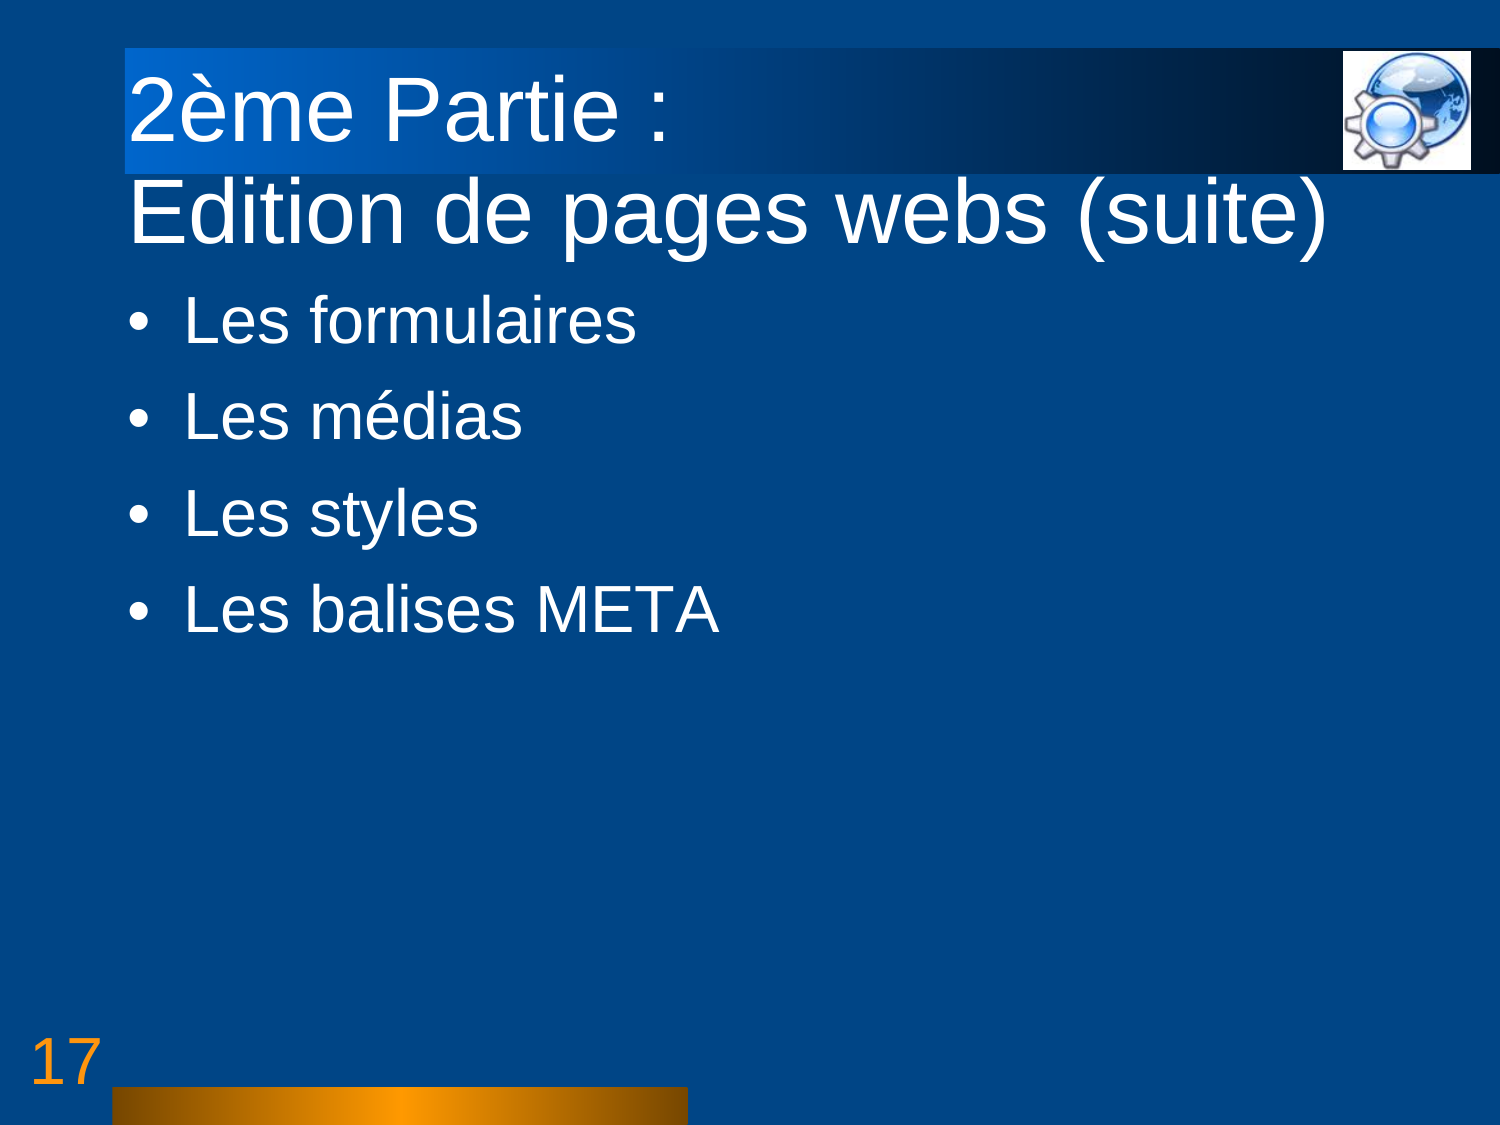

# 2ème Partie : Edition de pages webs (suite)
Les formulaires
Les médias
Les styles
Les balises META